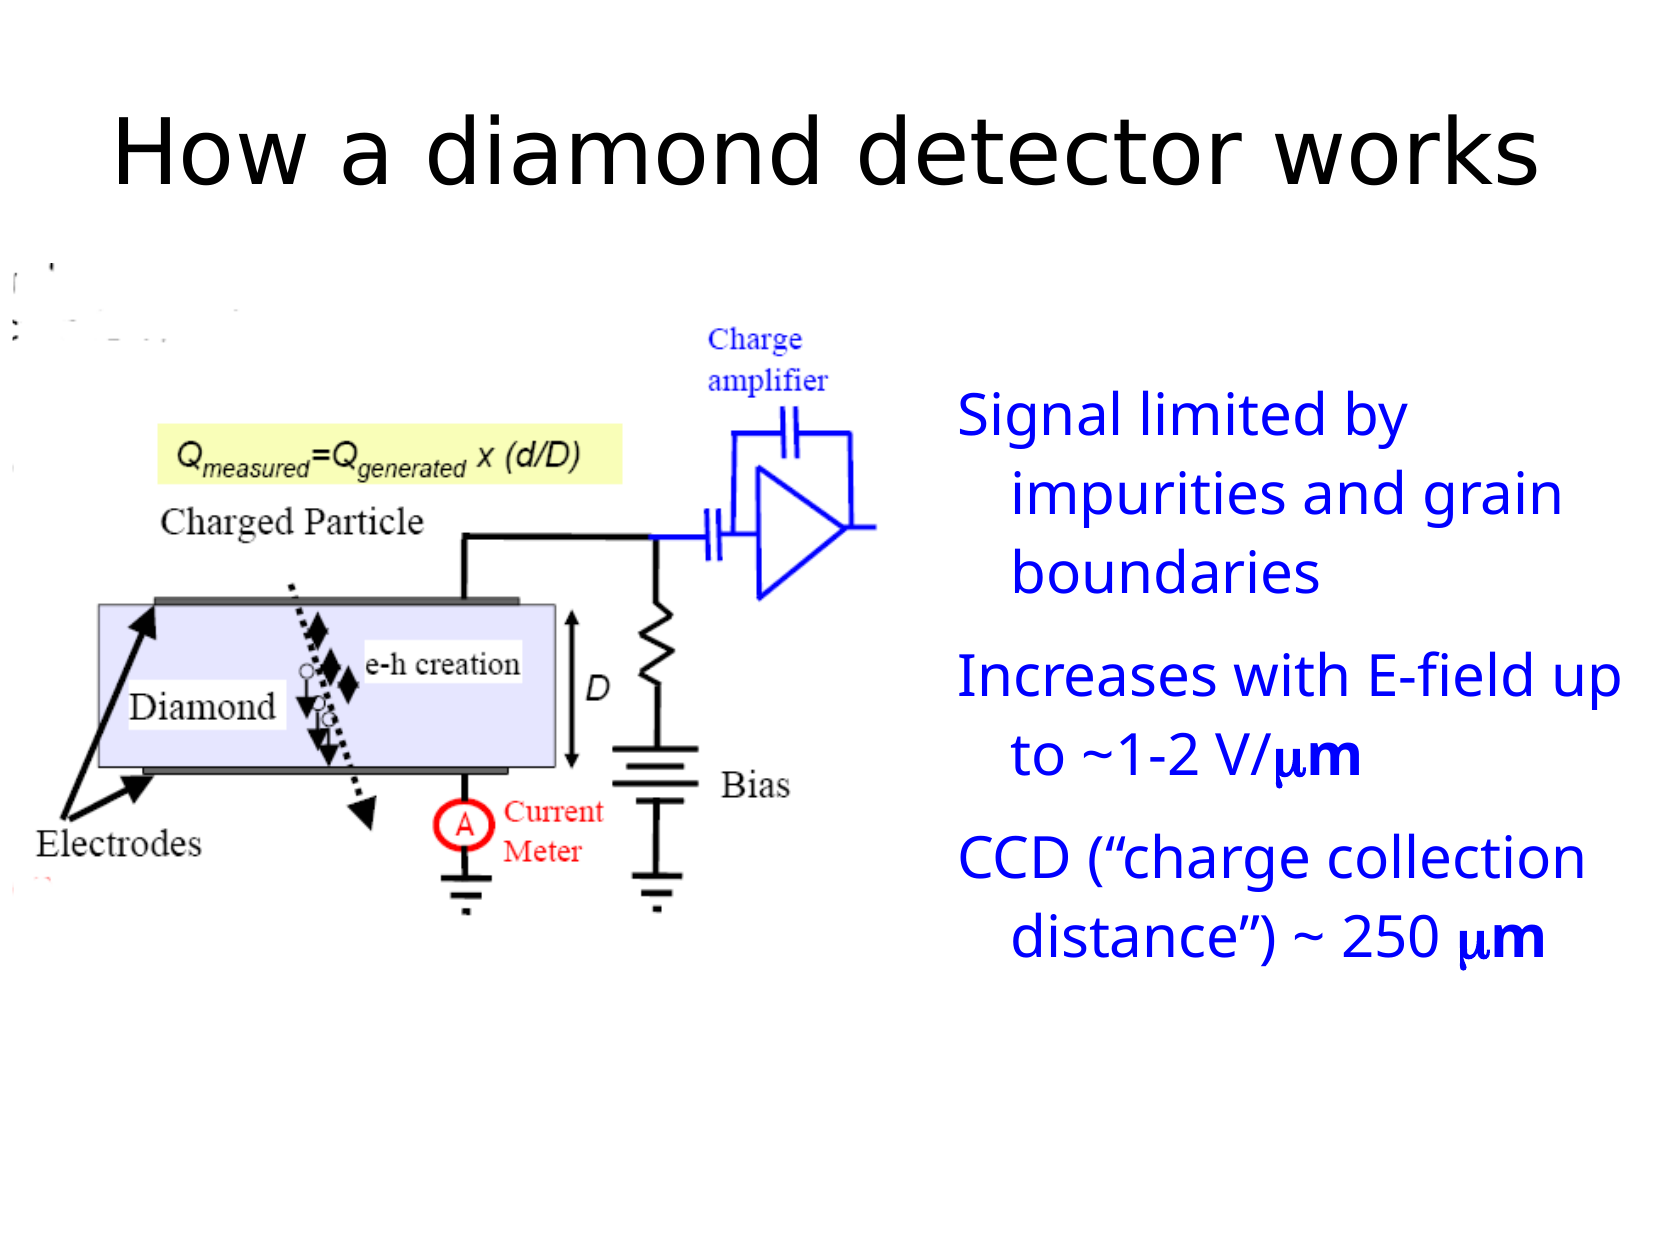

# How a diamond detector works
Signal limited by impurities and grain boundaries
Increases with E-field up to ~1-2 V/m
CCD (“charge collection distance”) ~ 250 m